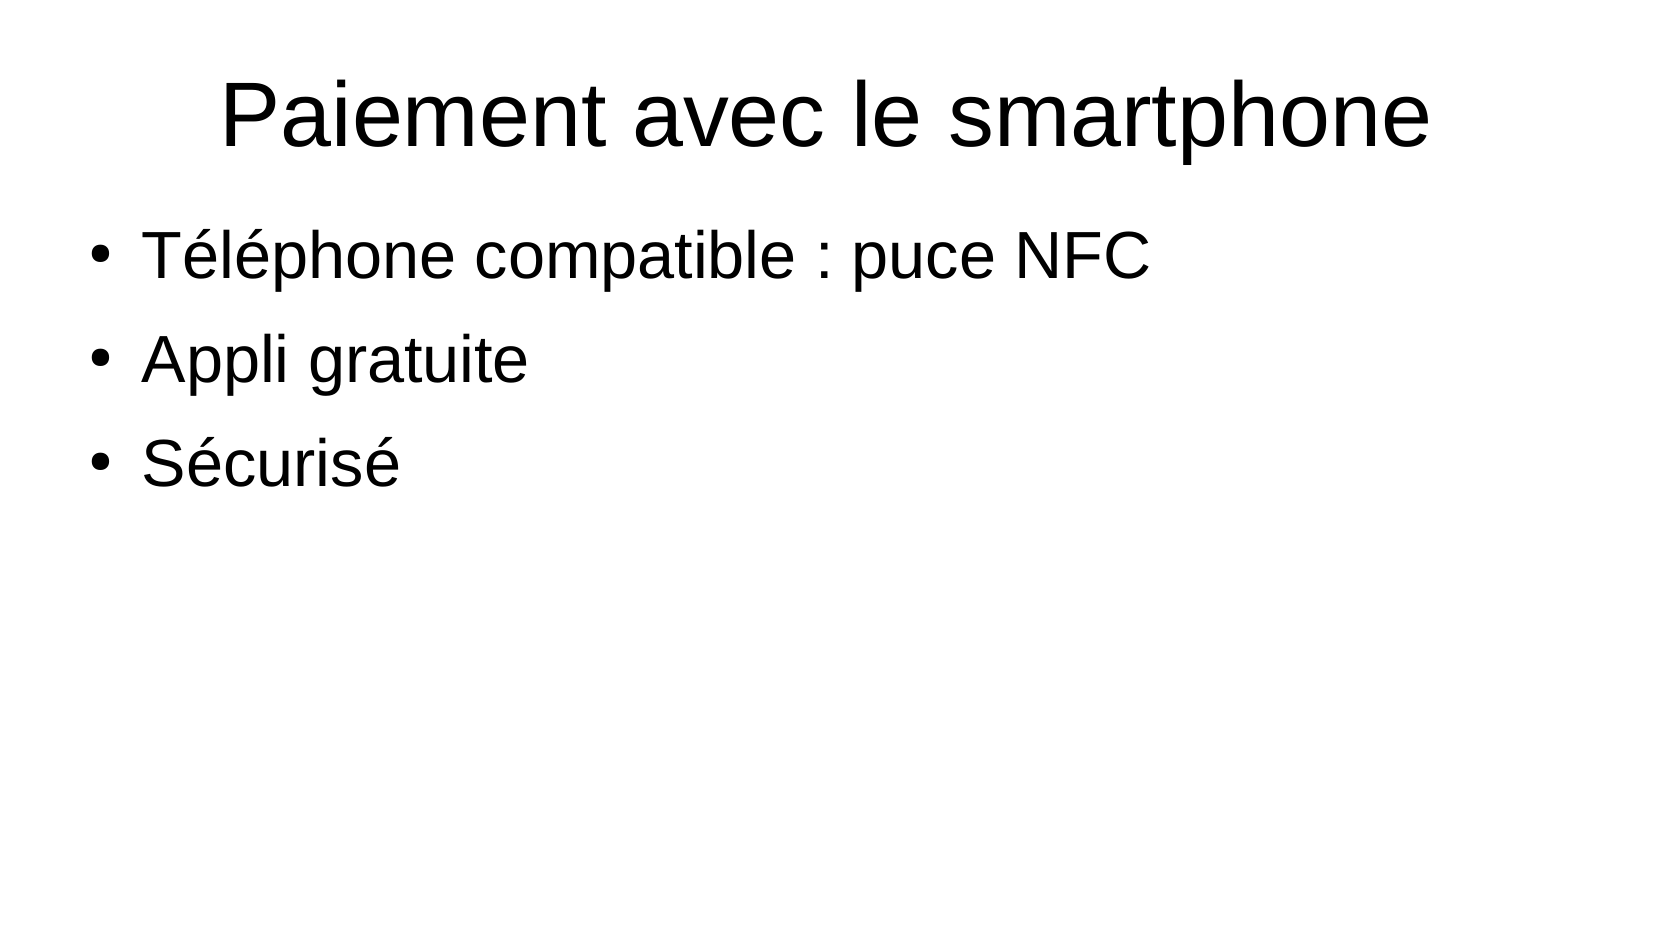

# Paiement avec le smartphone
Téléphone compatible : puce NFC
Appli gratuite
Sécurisé